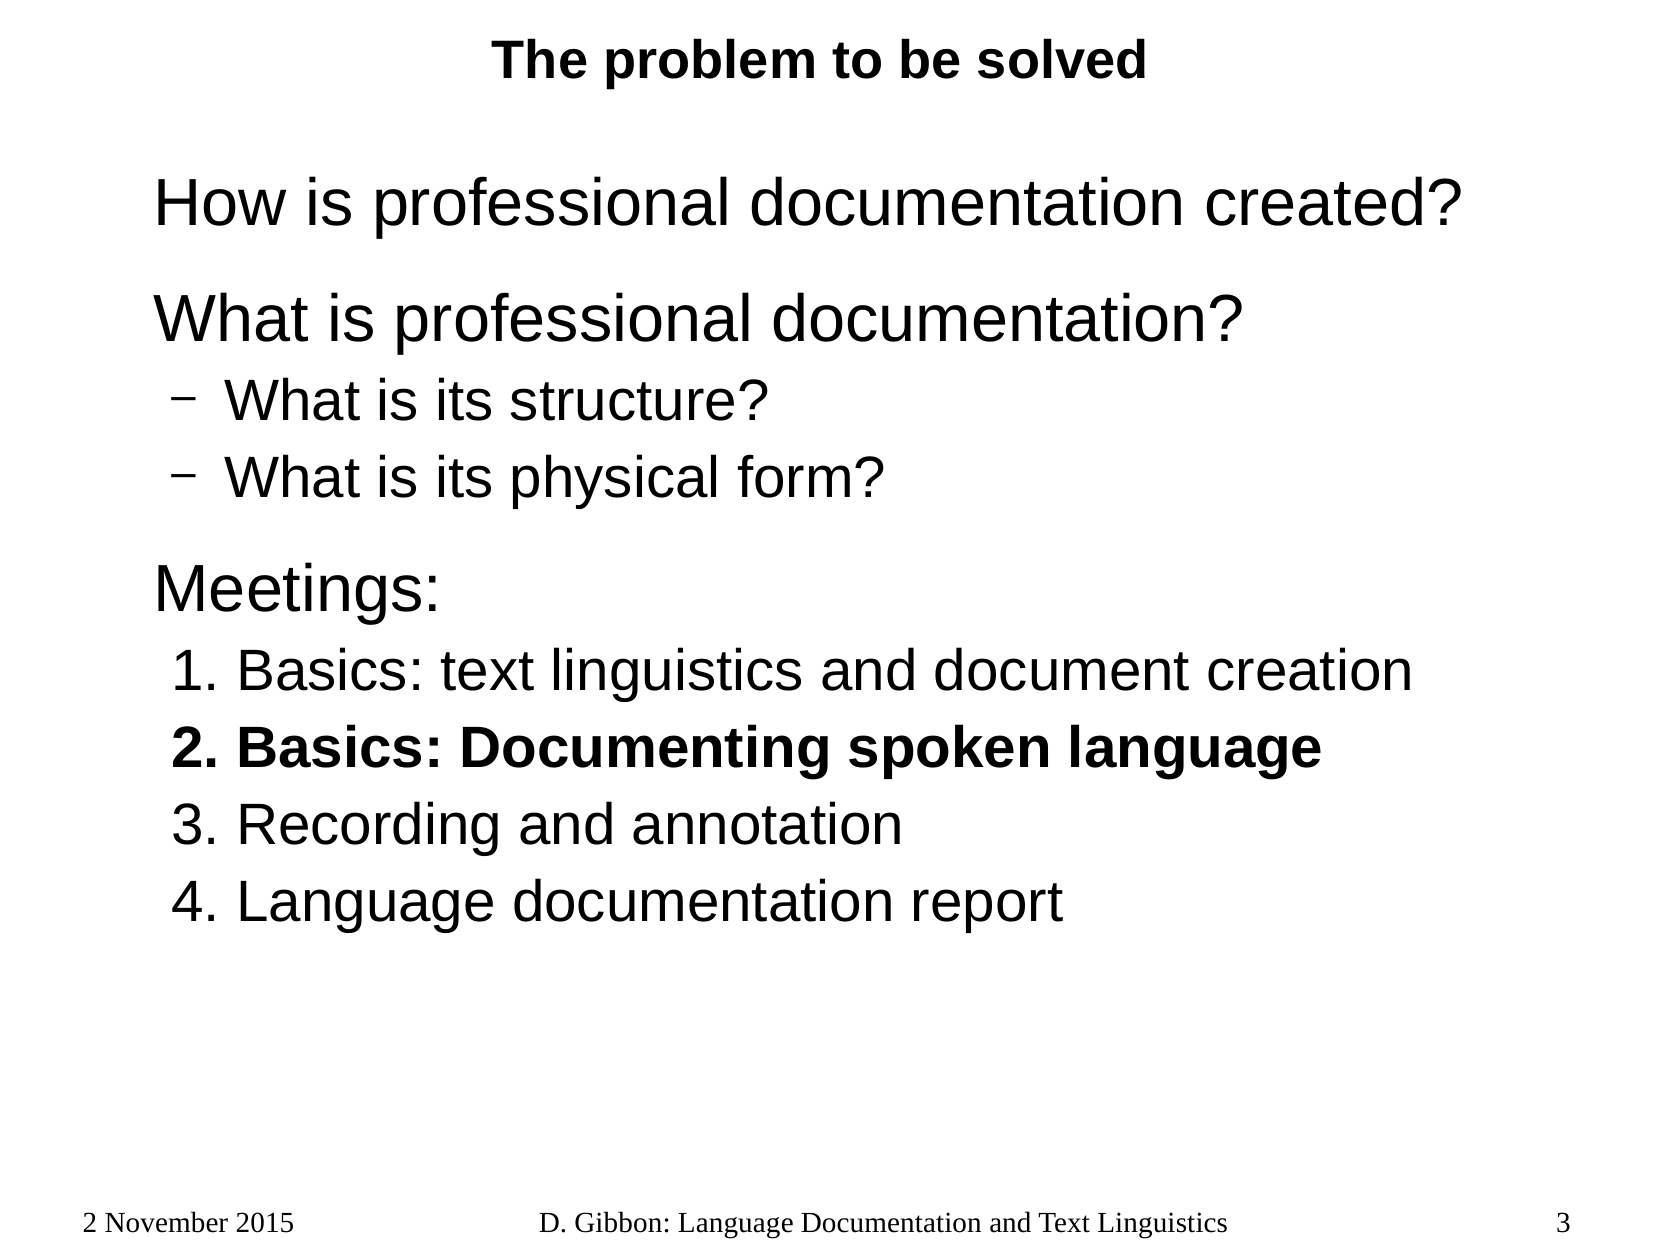

# The problem to be solved
How is professional documentation created?
What is professional documentation?
What is its structure?
What is its physical form?
Meetings:
Basics: text linguistics and document creation
Basics: Documenting spoken language
Recording and annotation
Language documentation report
2 November 2015
D. Gibbon: Language Documentation and Text Linguistics
3